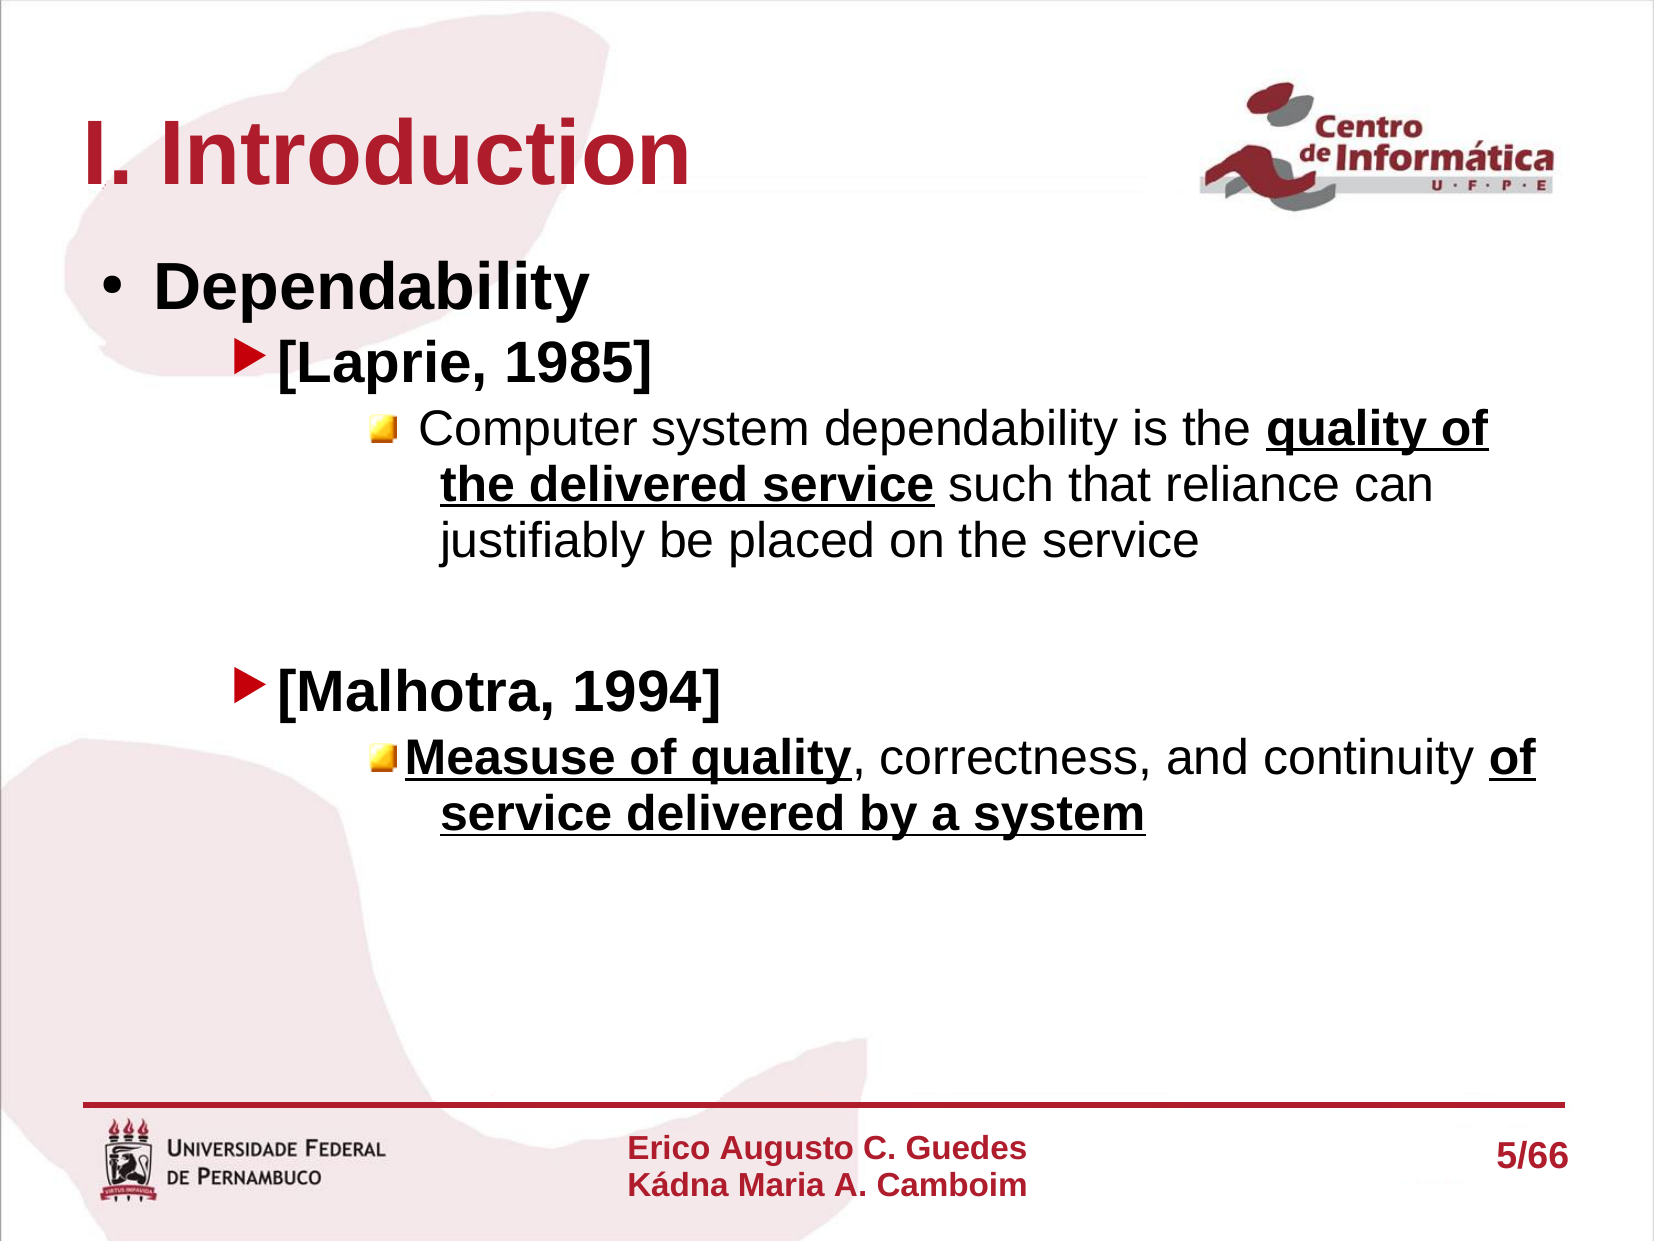

# I. Introduction
Dependability
[Laprie, 1985]
 Computer system dependability is the quality of the delivered service such that reliance can justifiably be placed on the service
[Malhotra, 1994]
Measuse of quality, correctness, and continuity of service delivered by a system